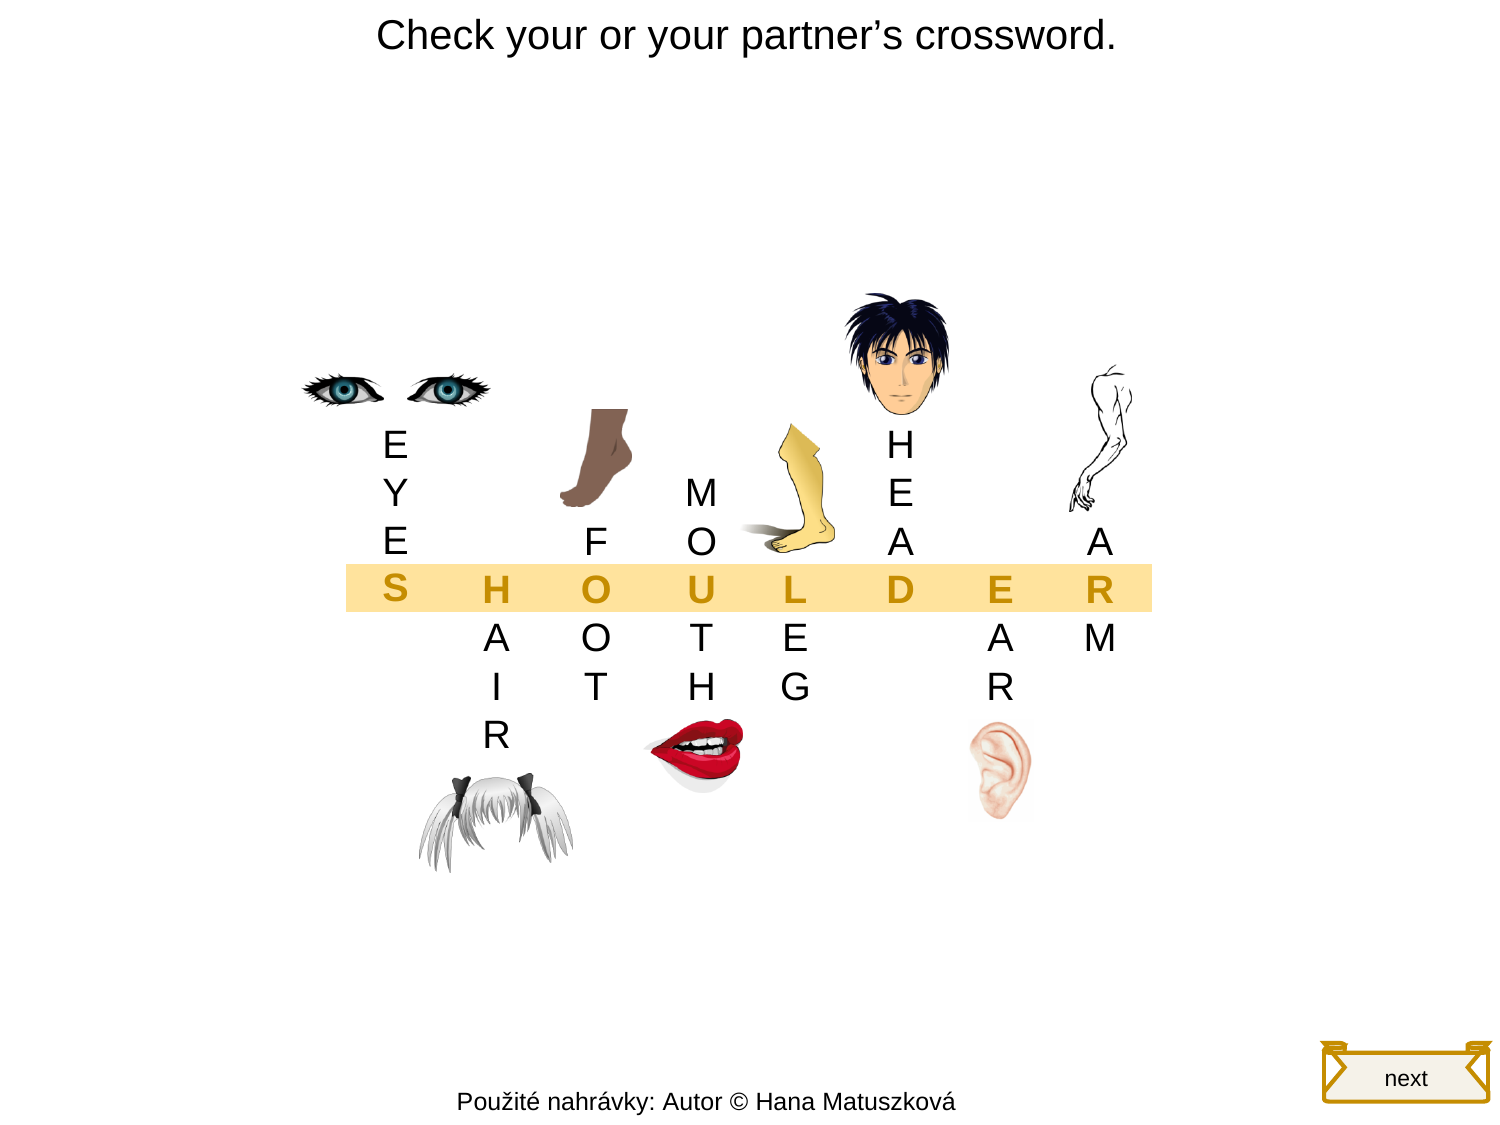

Check your or your partner’s crossword.
| | | | | | | | |
| --- | --- | --- | --- | --- | --- | --- | --- |
| | | | | | | | |
| | | | | | | | |
| | | | | | | | |
| | | | | | | | |
| | | | | | | | |
| | | | | | | | |
| | | | | | | | |
| | | | | | | | |
| | | | | | | | |
| | | | | | | | |
| | | | | | | | |
| | | | | | | | |
| | | | | | | | |
| | | | | | | | |
| | | | | | | | |
| |
| --- |
| |
| |
| |
| |
| |
| H |
| A |
| I |
| R |
| |
| |
| |
| |
| |
| |
| |
| --- |
| |
| |
| |
| |
| F |
| O |
| O |
| T |
| |
| |
| |
| |
| |
| |
| |
| |
| --- |
| |
| |
| |
| M |
| O |
| U |
| T |
| H |
| |
| |
| |
| |
| |
| |
| |
| |
| --- |
| |
| |
| |
| |
| |
| L |
| E |
| G |
| |
| |
| |
| |
| |
| |
| |
| |
| --- |
| |
| |
| H |
| E |
| A |
| D |
| |
| |
| |
| |
| |
| |
| |
| |
| |
| |
| --- |
| |
| |
| |
| |
| |
| E |
| A |
| R |
| |
| |
| |
| |
| |
| |
| |
| |
| --- |
| |
| |
| |
| |
| A |
| R |
| M |
| |
| |
| |
| |
| |
| |
| |
| |
| |
| --- |
| |
| |
| E |
| Y |
| E |
| S |
| |
| |
| |
| |
| |
| |
| |
| |
| |
.
next
Použité nahrávky: Autor © Hana Matuszková